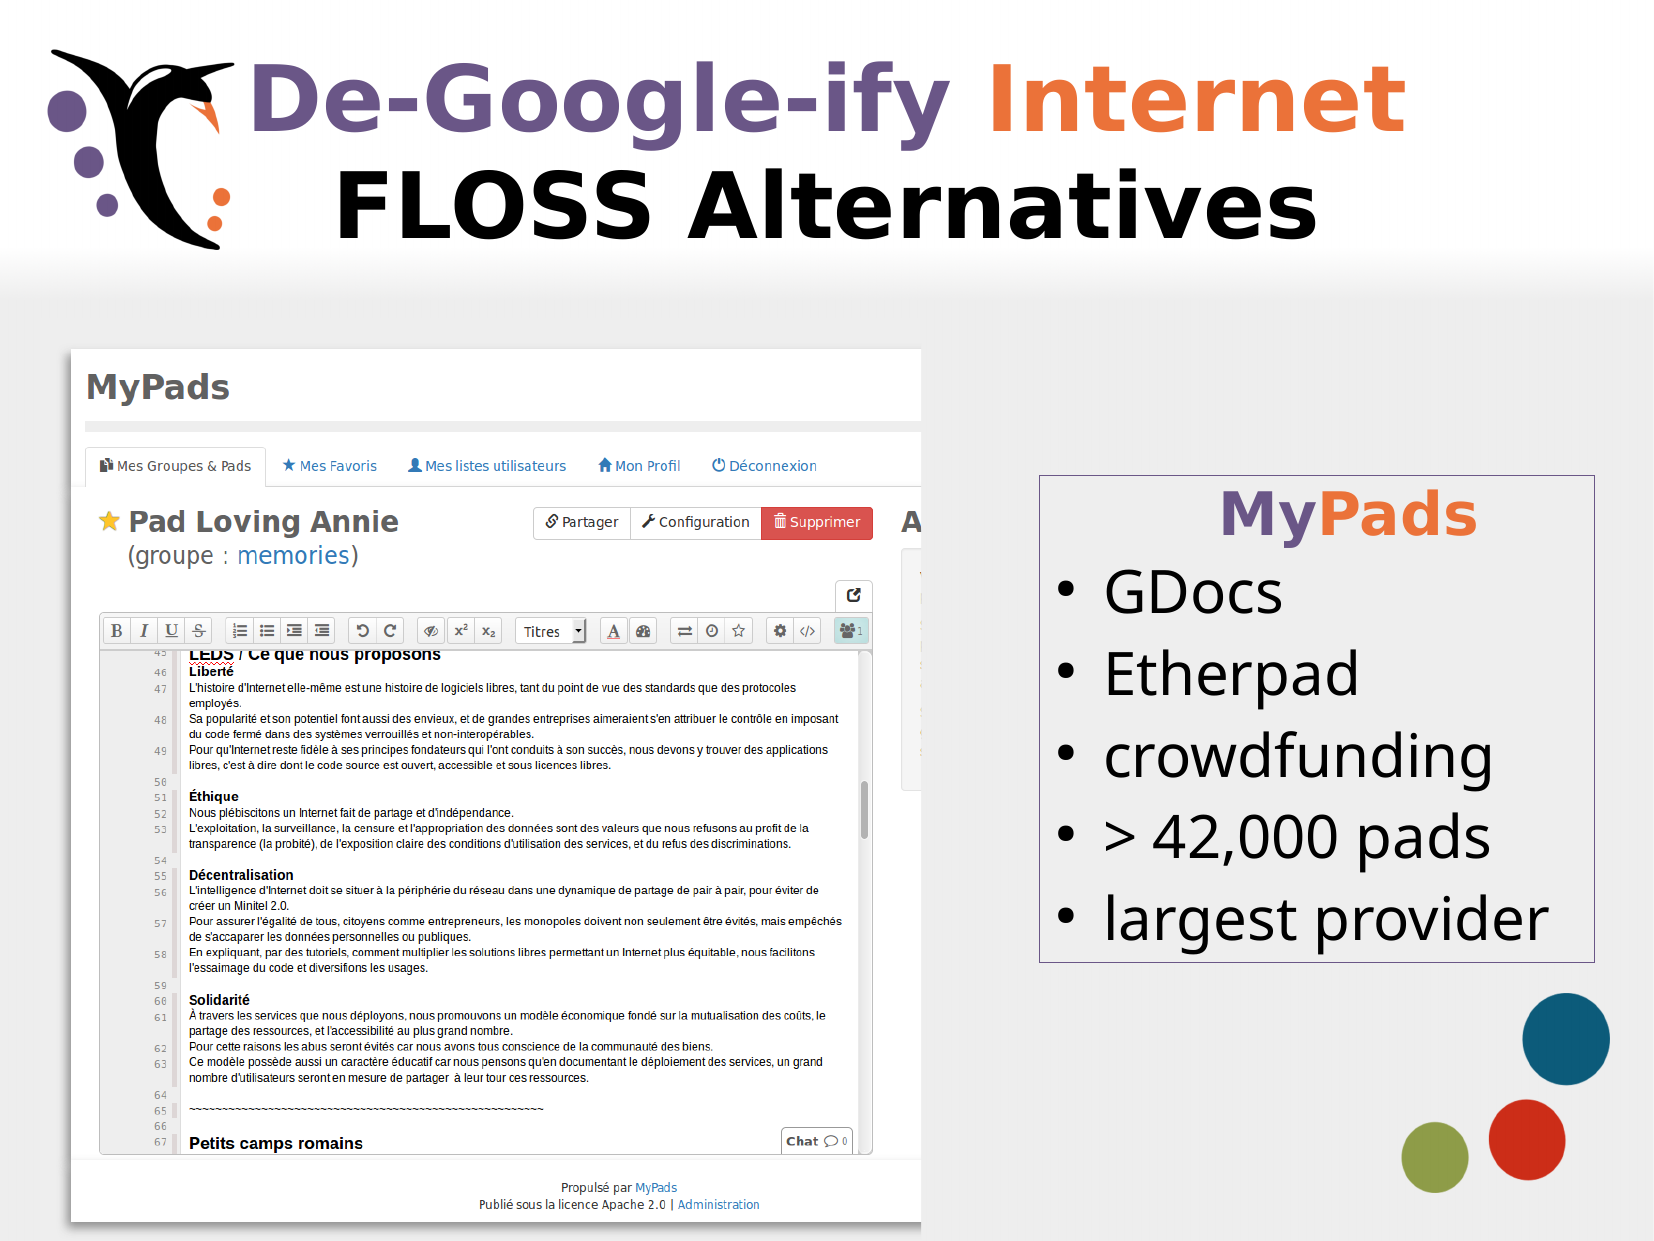

# De-Google-ify Internet FLOSS Alternatives
MyPads
GDocs
Etherpad
crowdfunding
> 42,000 pads
largest provider